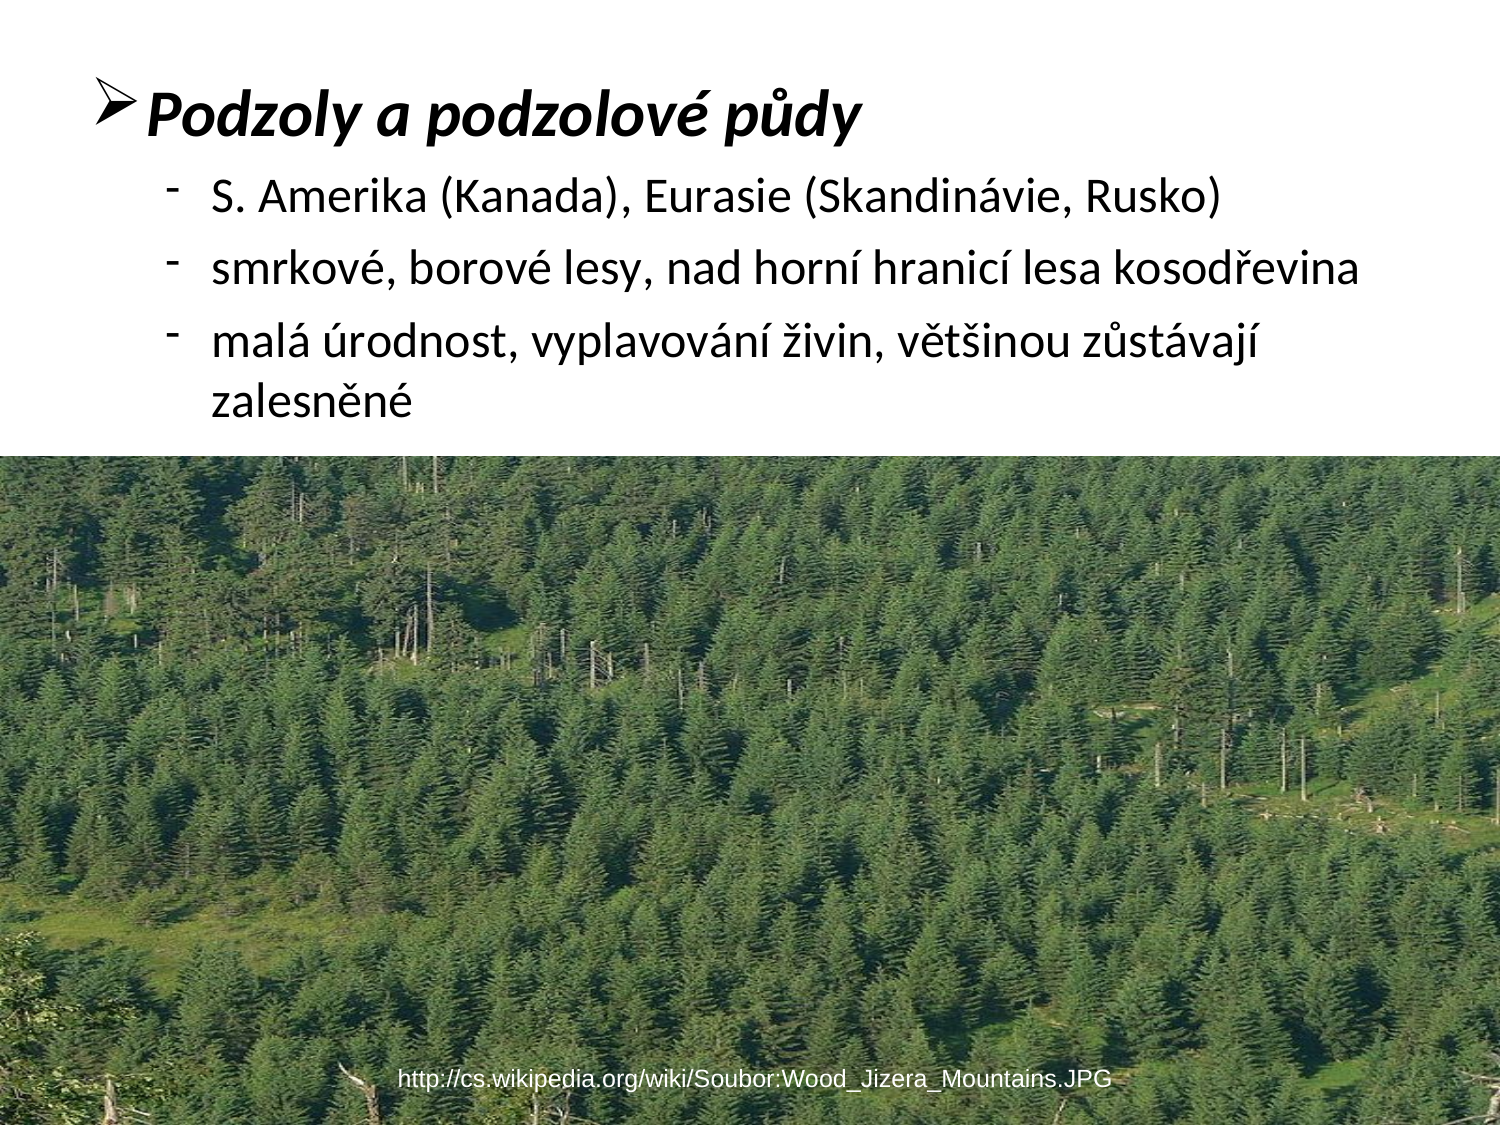

# Podzoly a podzolové půdy
S. Amerika (Kanada), Eurasie (Skandinávie, Rusko)
smrkové, borové lesy, nad horní hranicí lesa kosodřevina
malá úrodnost, vyplavování živin, většinou zůstávají zalesněné
http://cs.wikipedia.org/wiki/Soubor:Wood_Jizera_Mountains.JPG